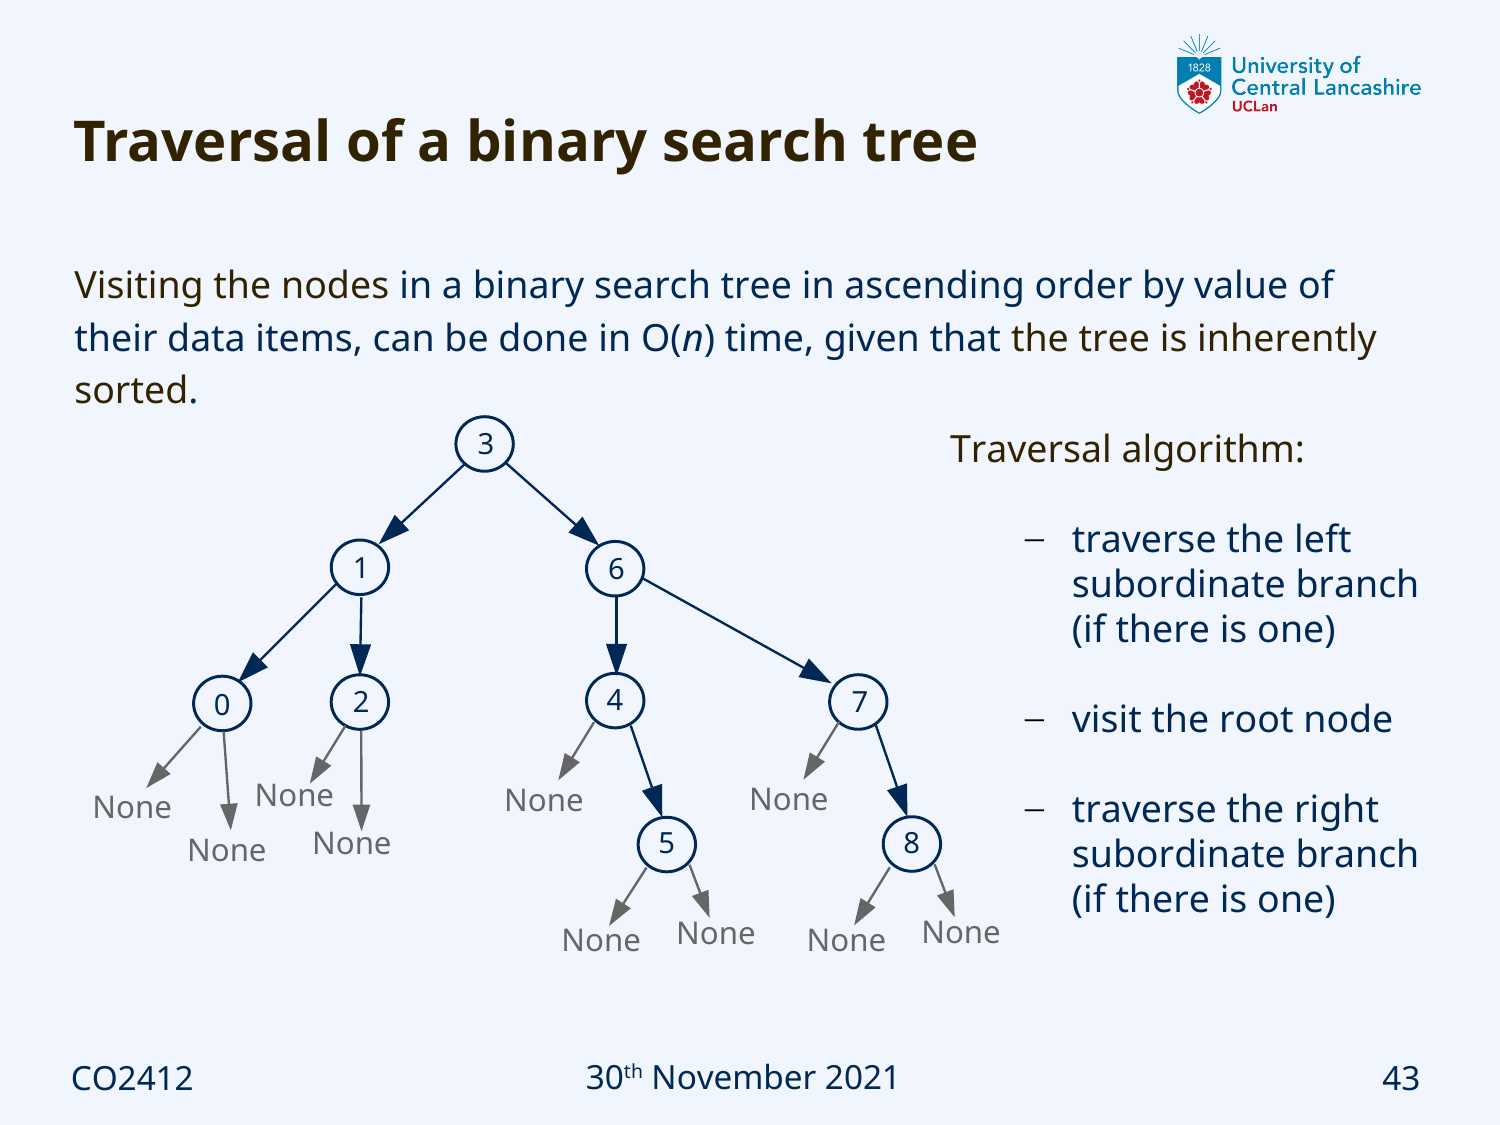

# Traversal of a binary search tree
Visiting the nodes in a binary search tree in ascending order by value of their data items, can be done in O(n) time, given that the tree is inherently sorted.
Traversal algorithm:
traverse the left subordinate branch
(if there is one)
visit the root node
traverse the right subordinate branch (if there is one)
3
1
6
4
2
7
0
None
None
None
None
None
8
5
None
None
None
None
None